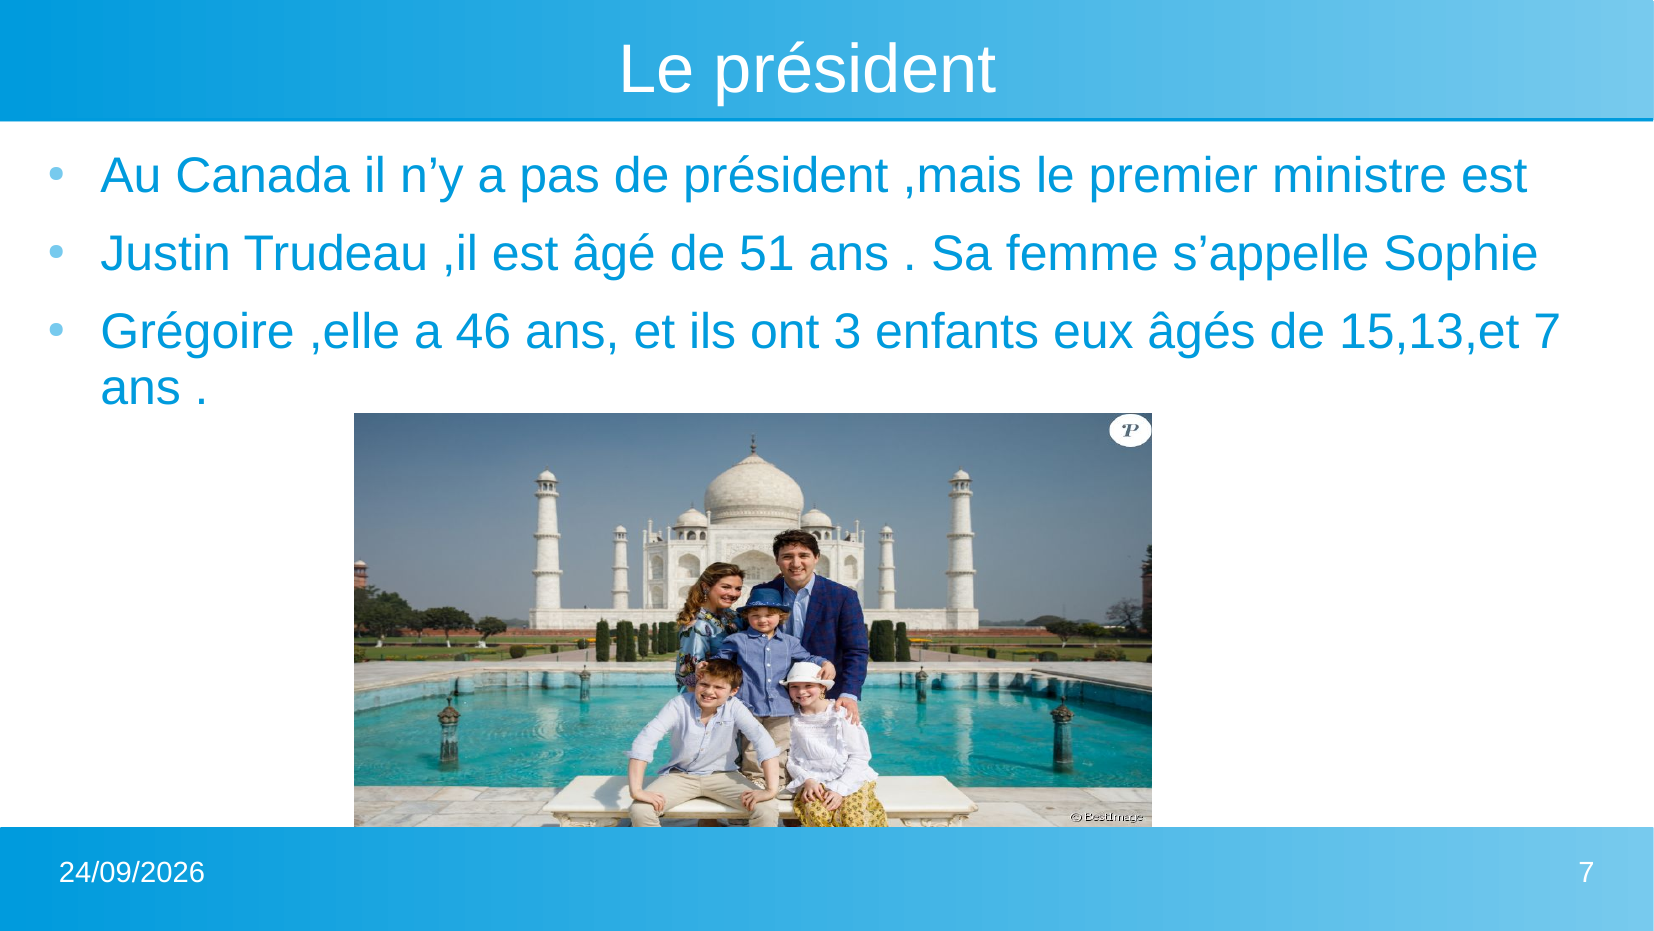

# Le président
Au Canada il n’y a pas de président ,mais le premier ministre est
Justin Trudeau ,il est âgé de 51 ans . Sa femme s’appelle Sophie
Grégoire ,elle a 46 ans, et ils ont 3 enfants eux âgés de 15,13,et 7 ans .
7